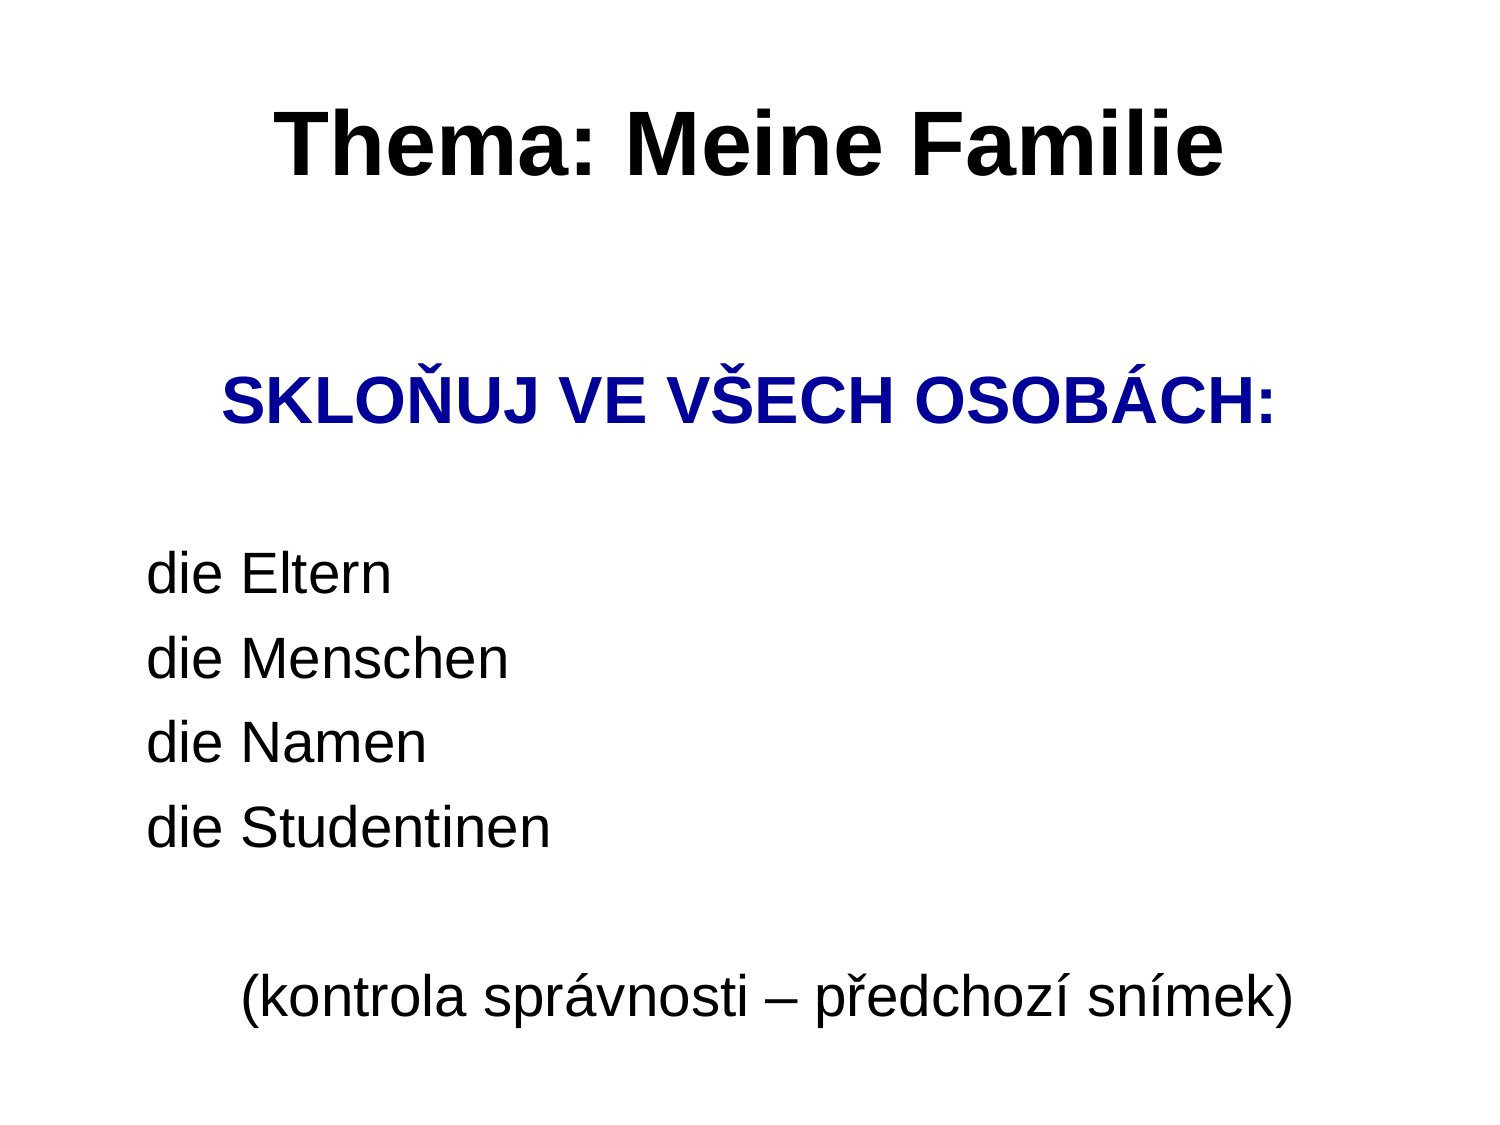

# Thema: Meine Familie
SKLOŇUJ VE VŠECH OSOBÁCH:
	die Eltern
	die Menschen
	die Namen
	die Studentinen
		(kontrola správnosti – předchozí snímek)